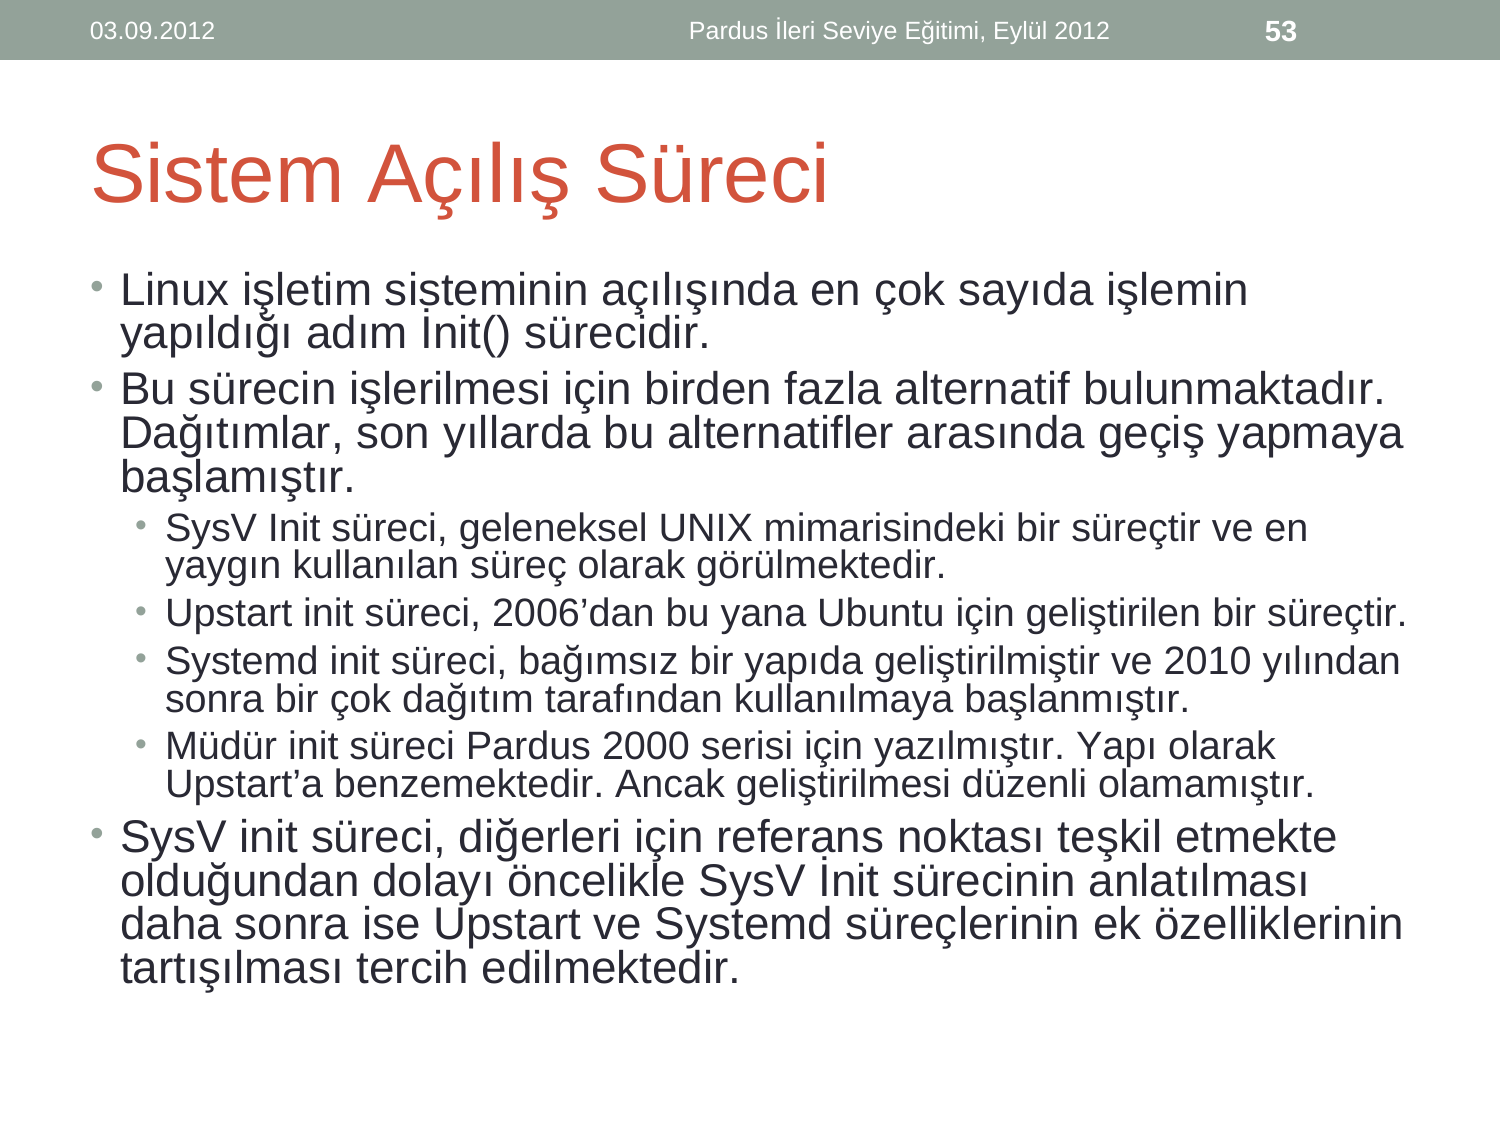

03.09.2012
Pardus İleri Seviye Eğitimi, Eylül 2012
# Sistem Açılış Süreci
Linux işletim sisteminin açılışında en çok sayıda işlemin yapıldığı adım İnit() sürecidir.
Bu sürecin işlerilmesi için birden fazla alternatif bulunmaktadır. Dağıtımlar, son yıllarda bu alternatifler arasında geçiş yapmaya başlamıştır.
SysV Init süreci, geleneksel UNIX mimarisindeki bir süreçtir ve en yaygın kullanılan süreç olarak görülmektedir.
Upstart init süreci, 2006’dan bu yana Ubuntu için geliştirilen bir süreçtir.
Systemd init süreci, bağımsız bir yapıda geliştirilmiştir ve 2010 yılından sonra bir çok dağıtım tarafından kullanılmaya başlanmıştır.
Müdür init süreci Pardus 2000 serisi için yazılmıştır. Yapı olarak Upstart’a benzemektedir. Ancak geliştirilmesi düzenli olamamıştır.
SysV init süreci, diğerleri için referans noktası teşkil etmekte olduğundan dolayı öncelikle SysV İnit sürecinin anlatılması daha sonra ise Upstart ve Systemd süreçlerinin ek özelliklerinin tartışılması tercih edilmektedir.